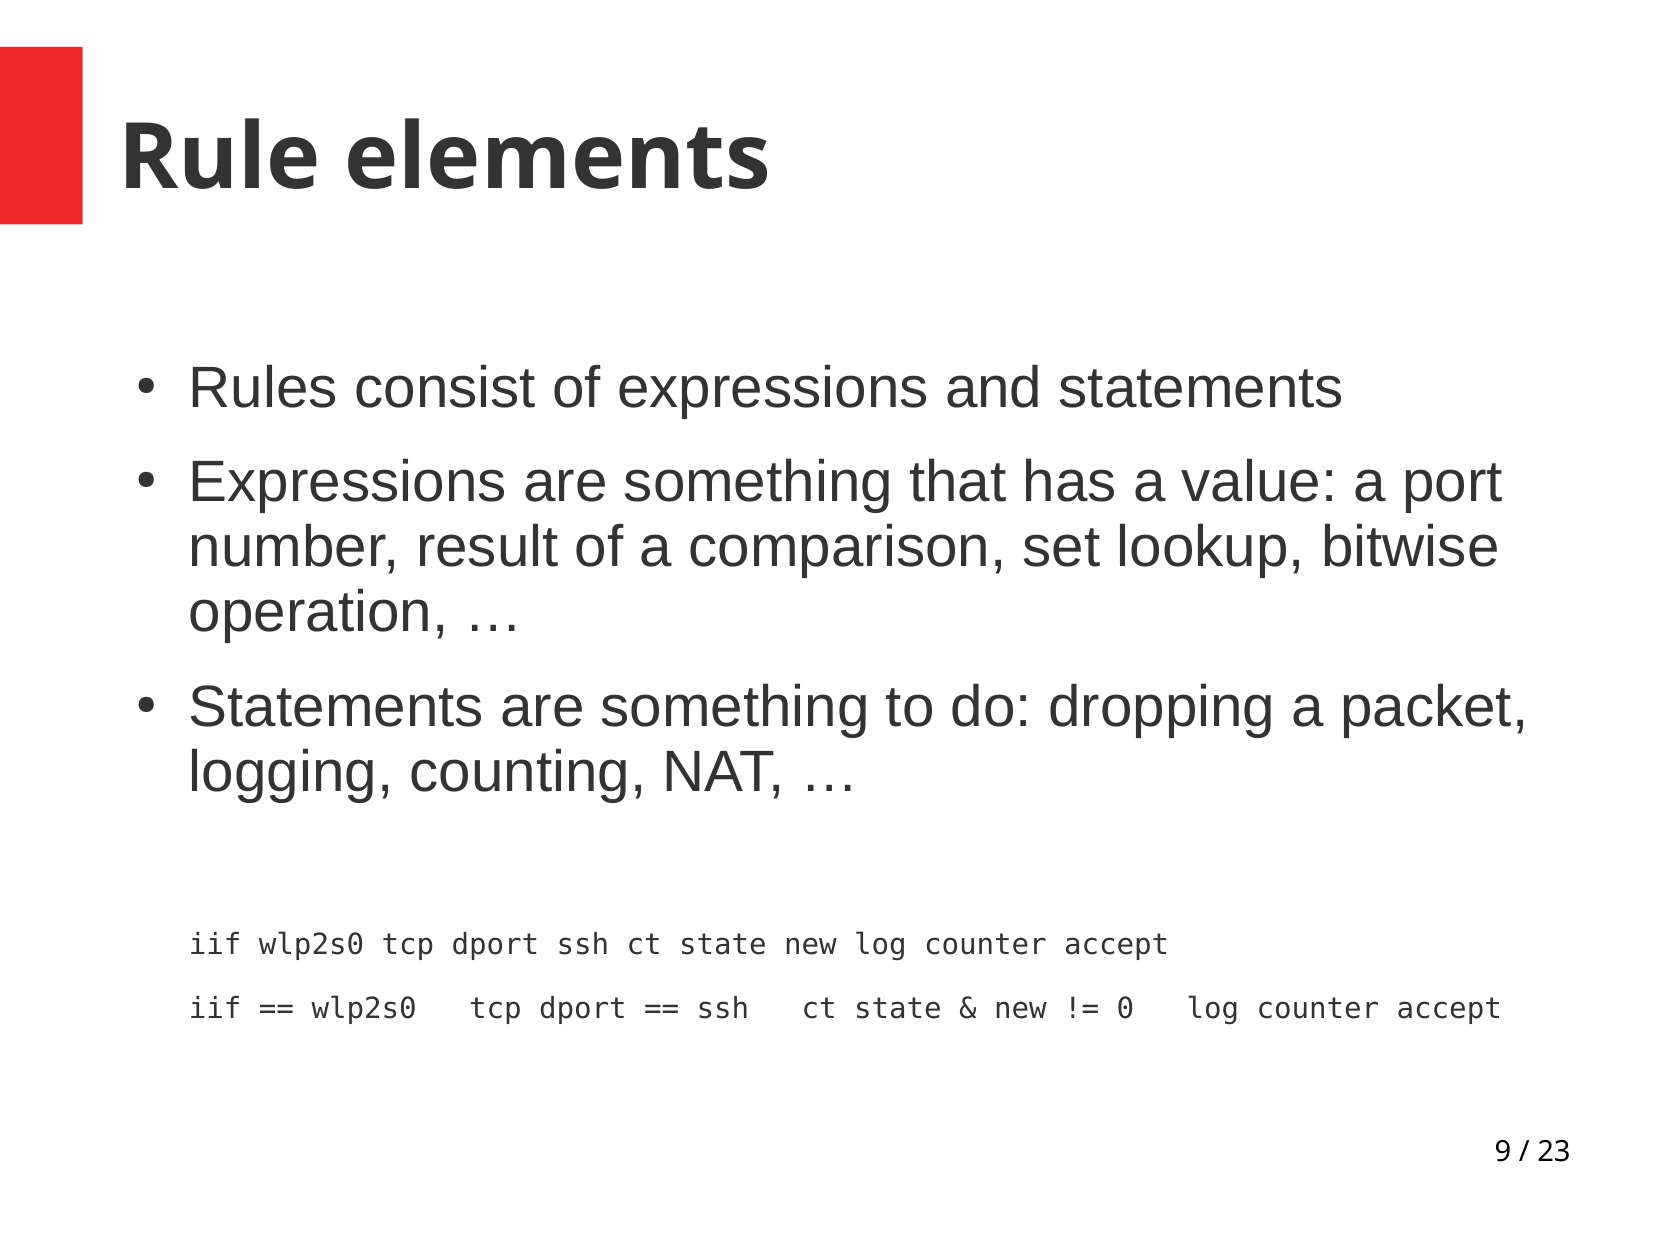

# Rule elements
Rules consist of expressions and statements
Expressions are something that has a value: a port number, result of a comparison, set lookup, bitwise operation, …
Statements are something to do: dropping a packet, logging, counting, NAT, …
iif wlp2s0 tcp dport ssh ct state new log counter accept
iif == wlp2s0 tcp dport == ssh ct state & new != 0 log counter accept
9